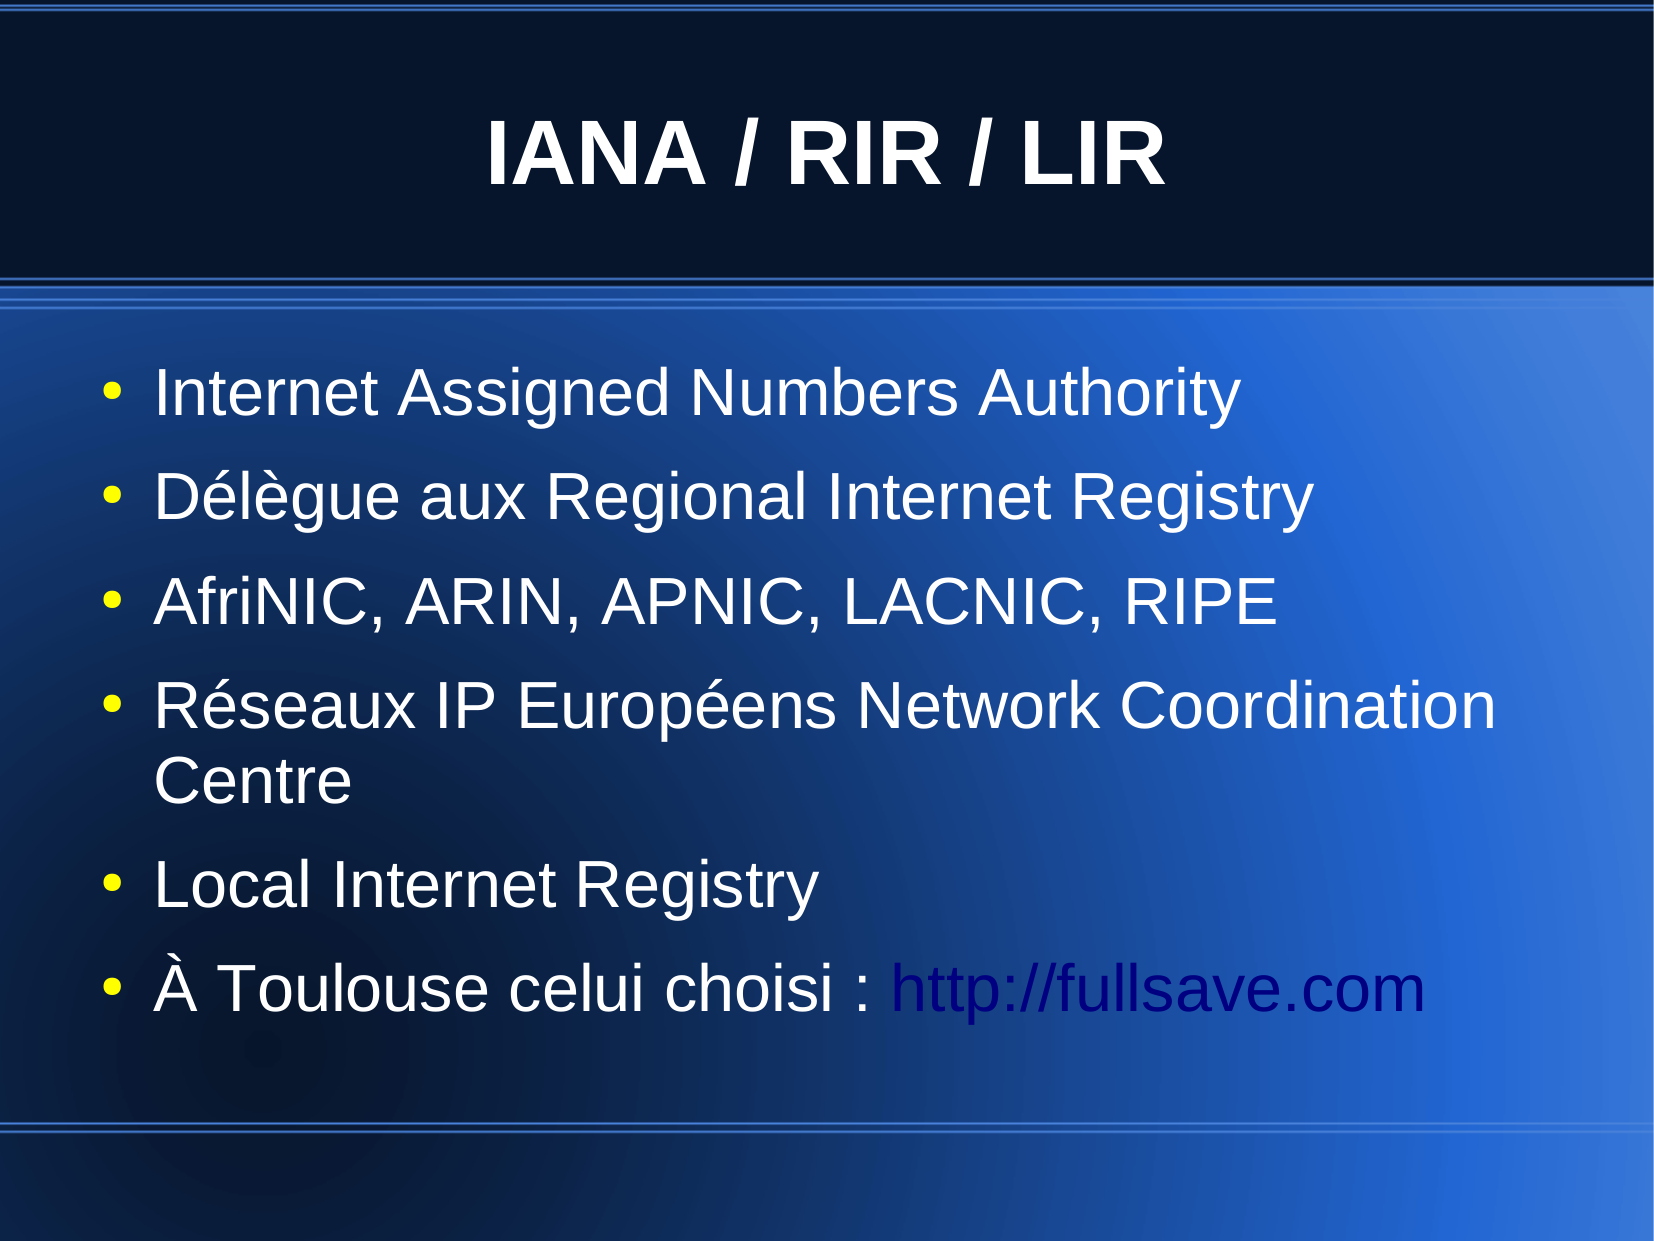

# IANA / RIR / LIR
Internet Assigned Numbers Authority
Délègue aux Regional Internet Registry
AfriNIC, ARIN, APNIC, LACNIC, RIPE
Réseaux IP Européens Network Coordination Centre
Local Internet Registry
À Toulouse celui choisi : http://fullsave.com